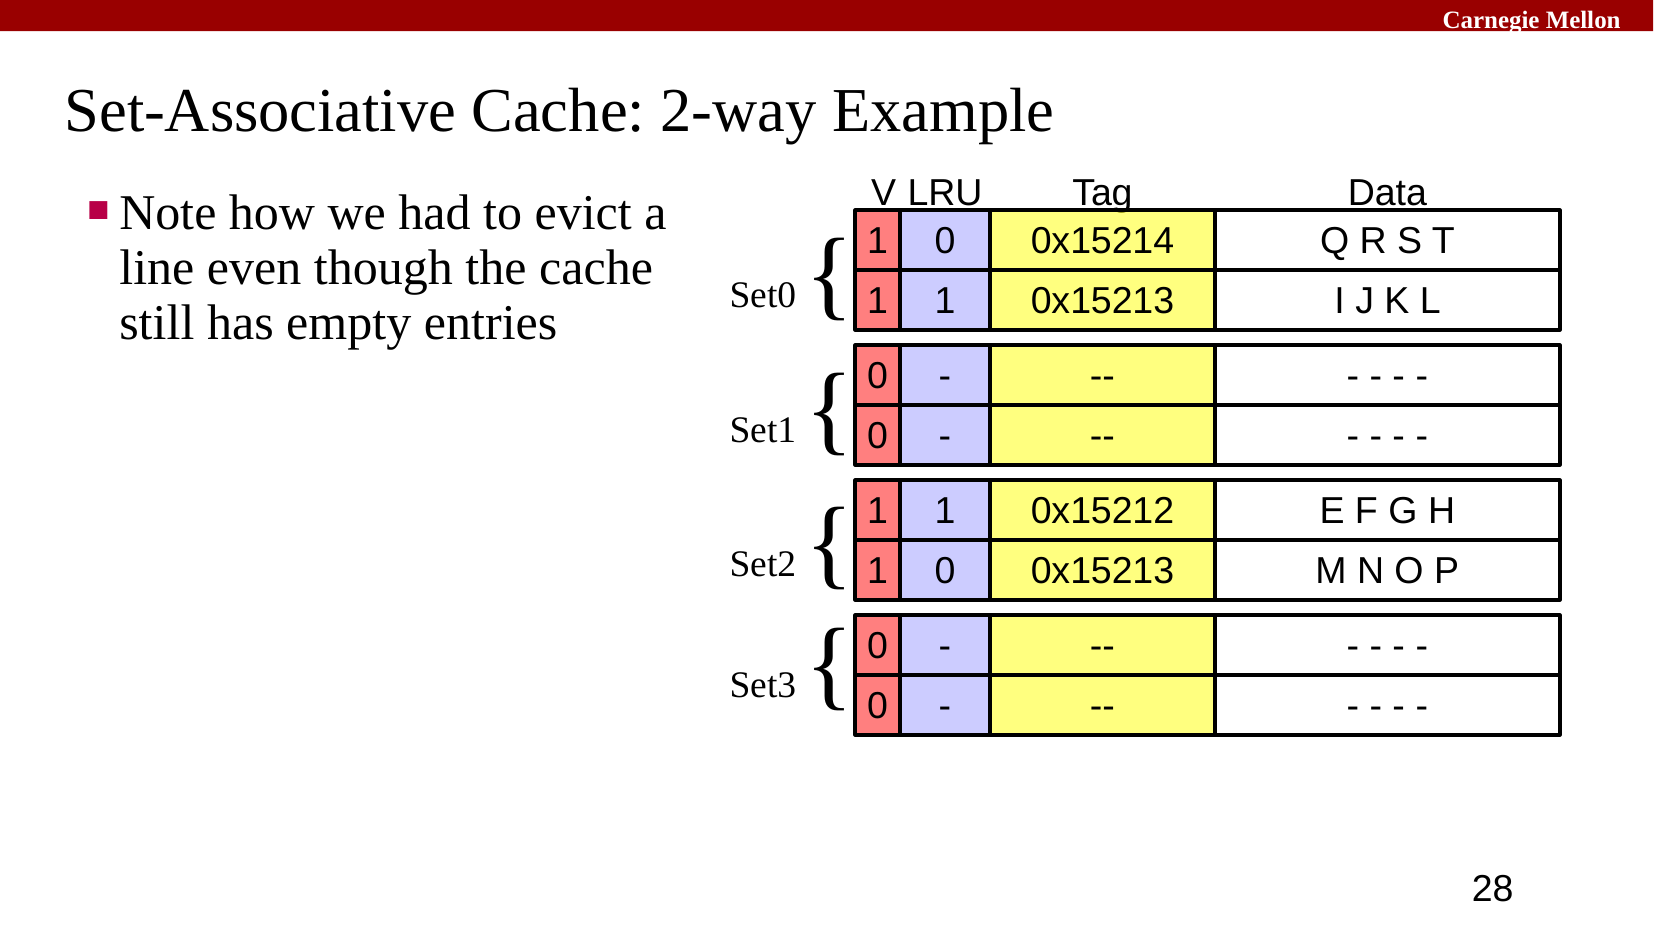

# Set-Associative Cache: 2-way Example
V
LRU
Tag
Data
Note how we had to evict a line even though the cache still has empty entries
Set0 {
1
0
0x15214
Q R S T
1
1
0x15213
I J K L
Set1 {
0
-
--
- - - -
0
-
--
- - - -
Set2 {
1
1
0x15212
E F G H
1
0
0x15213
M N O P
Set3 {
0
-
--
- - - -
0
-
--
- - - -